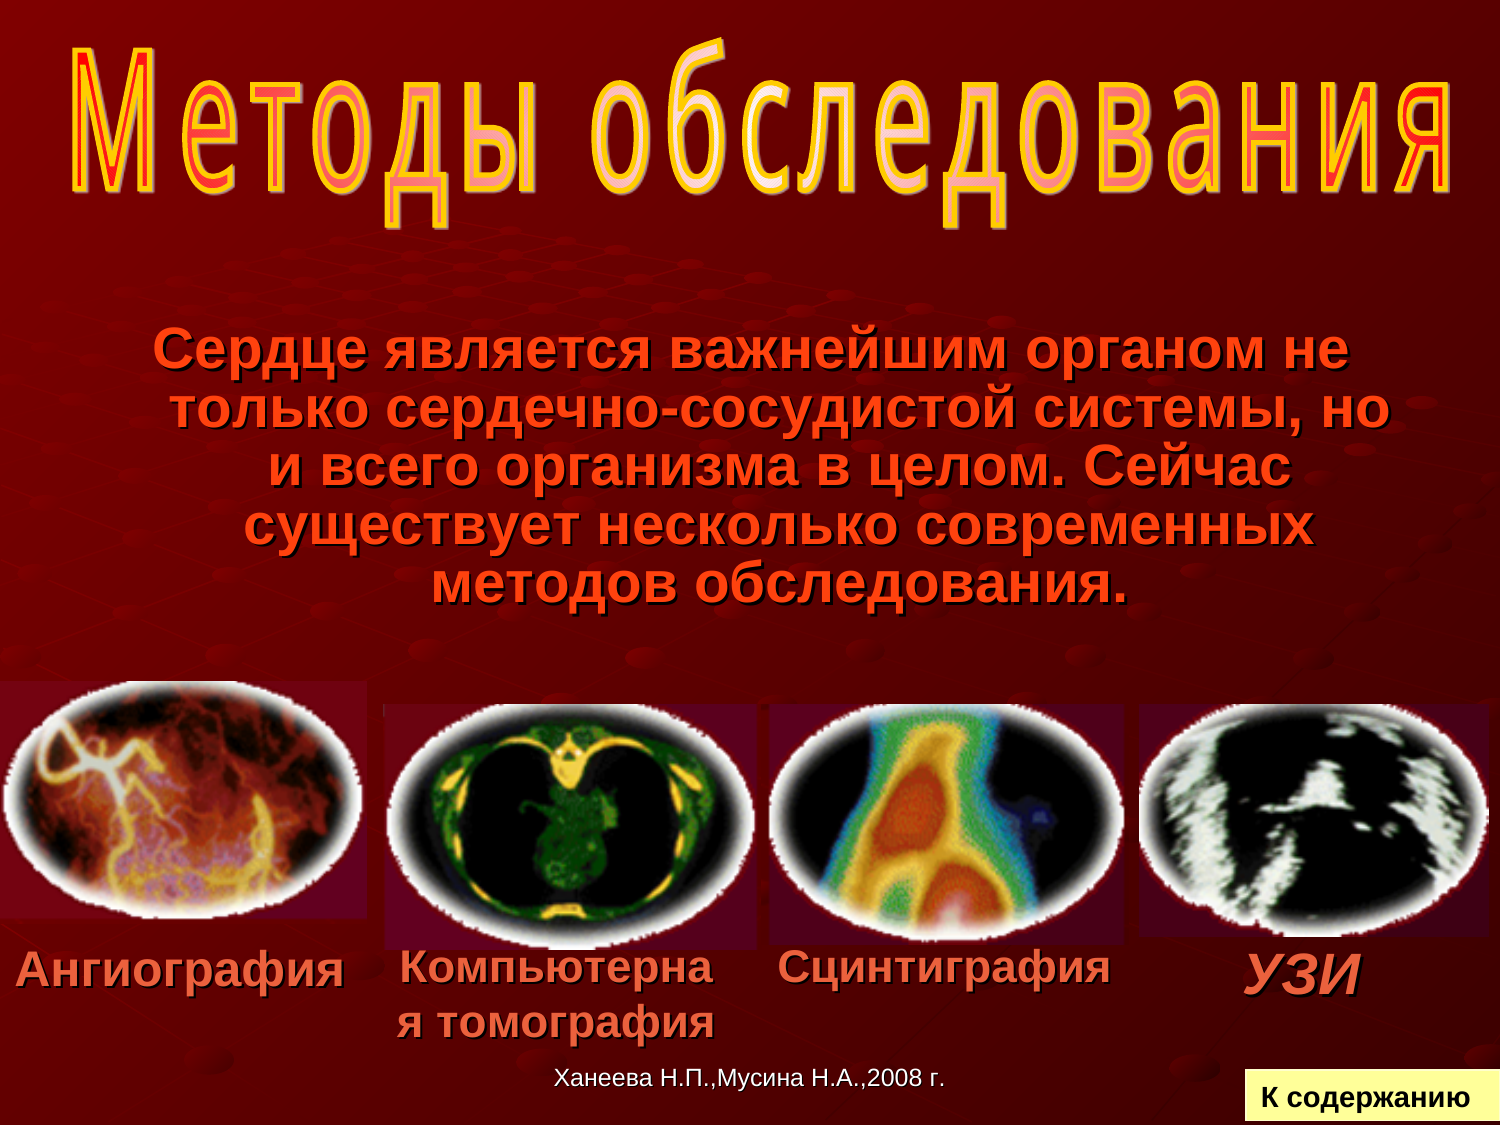

Методы обследования
# Сердце является важнейшим органом не только сердечно-сосудистой системы, но и всего организма в целом. Сейчас существует несколько современных методов обследования.
Ангиография
Компьютерная томография
Сцинтиграфия
УЗИ
Ханеева Н.П.,Мусина Н.А.,2008 г.
К содержанию